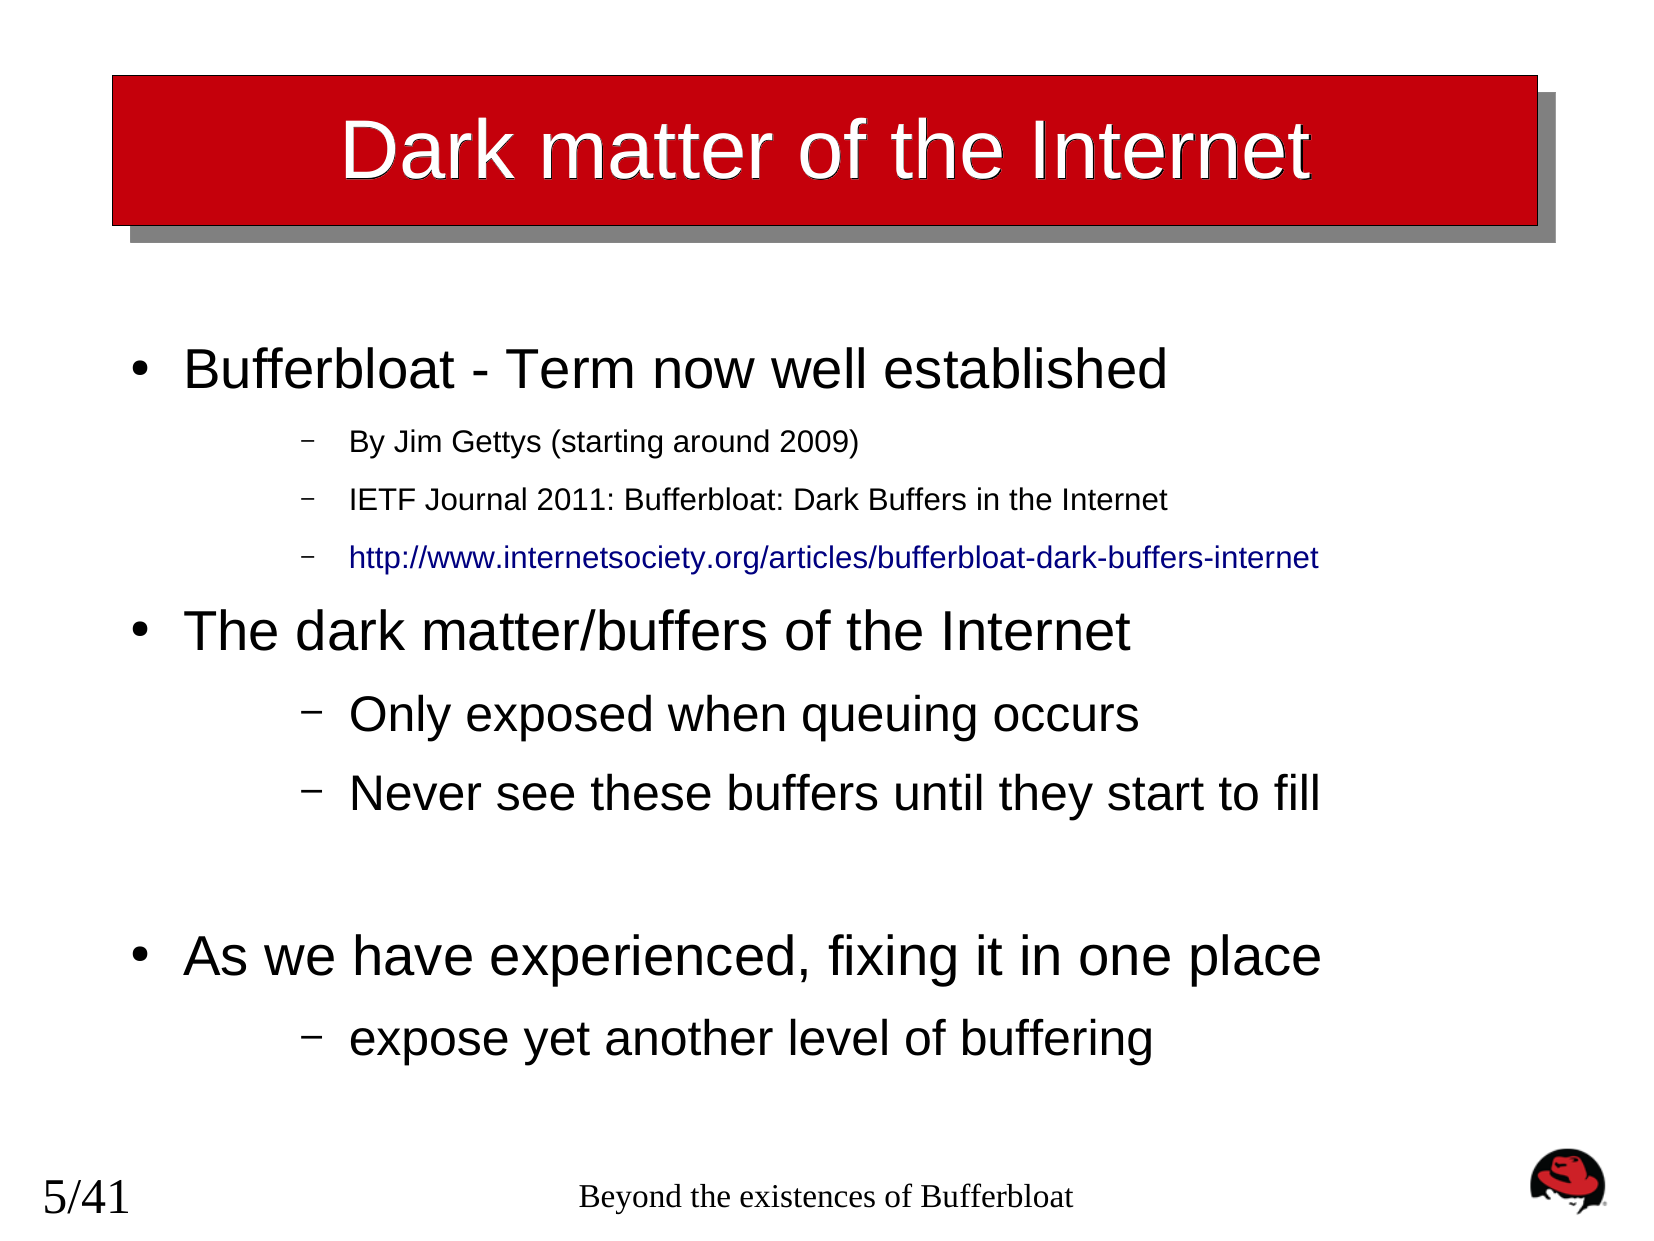

# Dark matter of the Internet
Bufferbloat - Term now well established
By Jim Gettys (starting around 2009)
IETF Journal 2011: Bufferbloat: Dark Buffers in the Internet
http://www.internetsociety.org/articles/bufferbloat-dark-buffers-internet
The dark matter/buffers of the Internet
Only exposed when queuing occurs
Never see these buffers until they start to fill
As we have experienced, fixing it in one place
expose yet another level of buffering